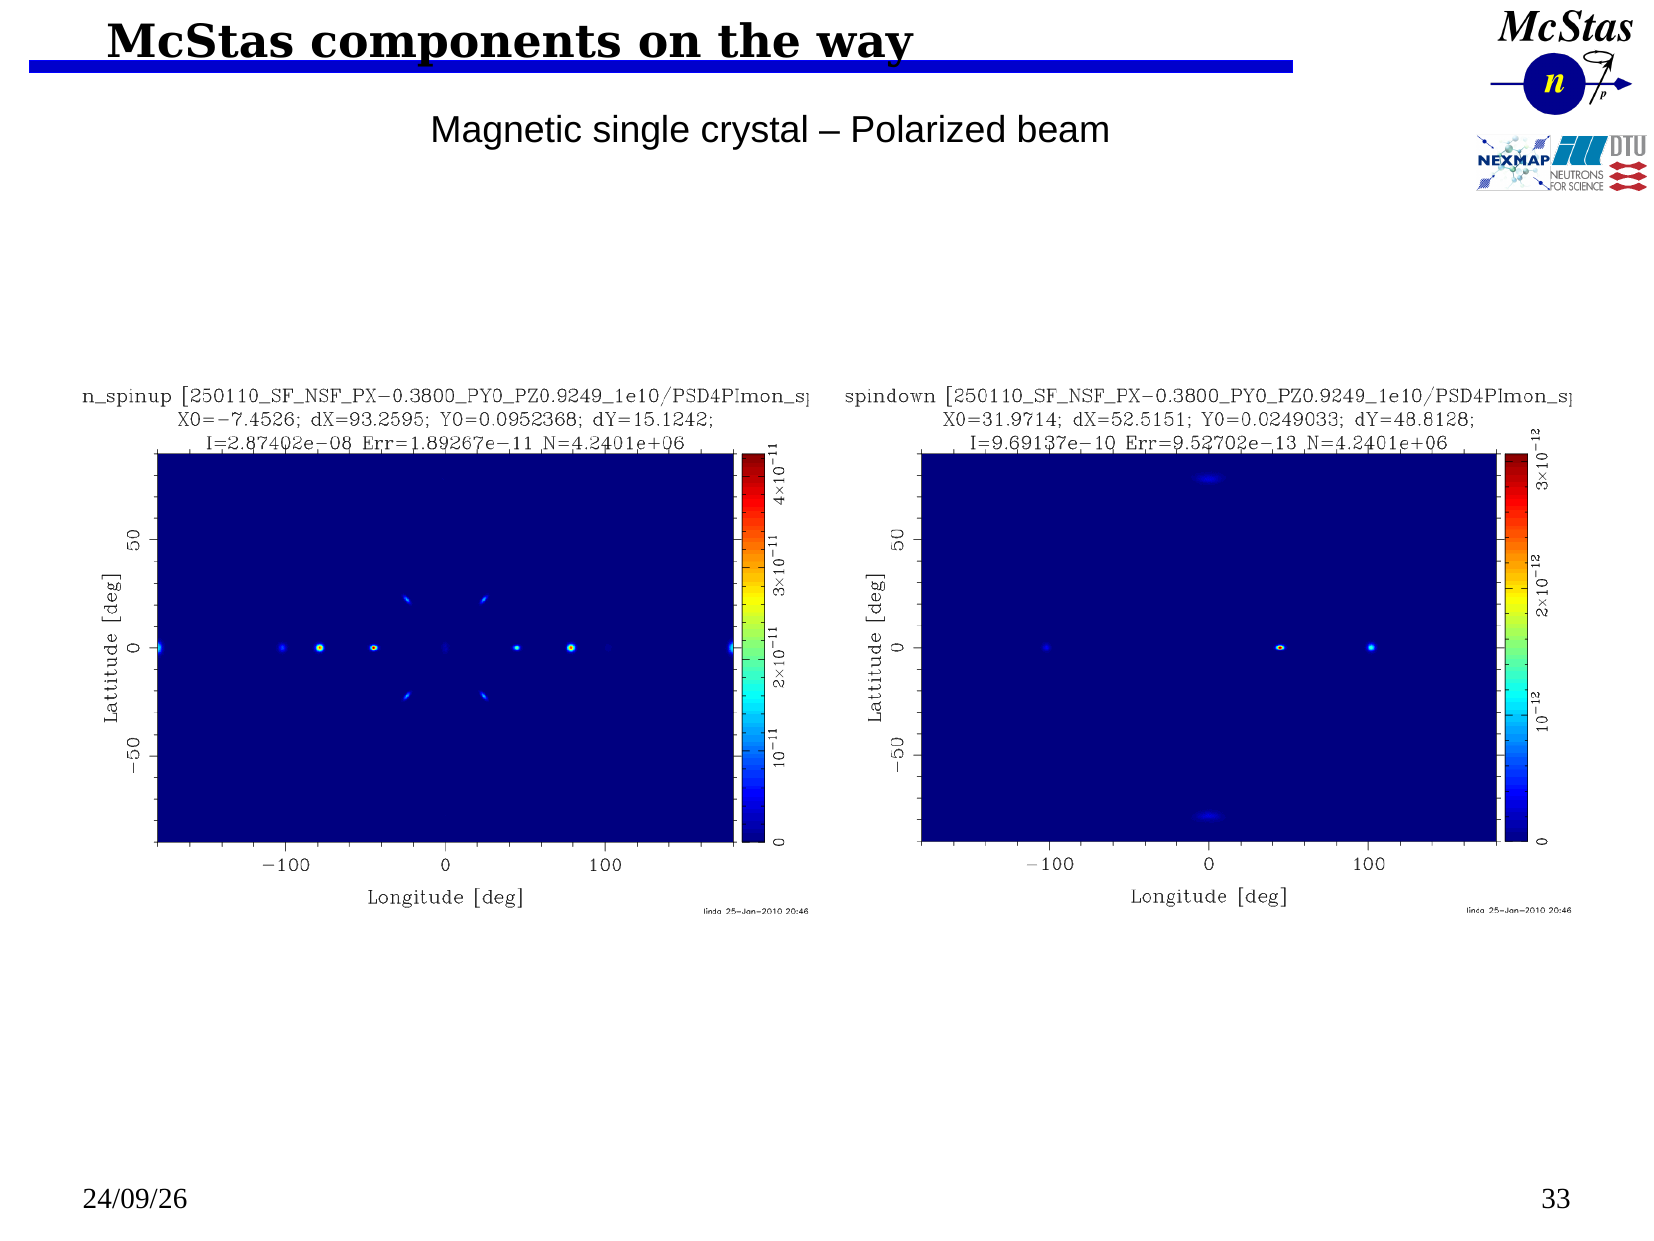

# McStas components on the way
Magnetic single crystal – Polarized beam
33